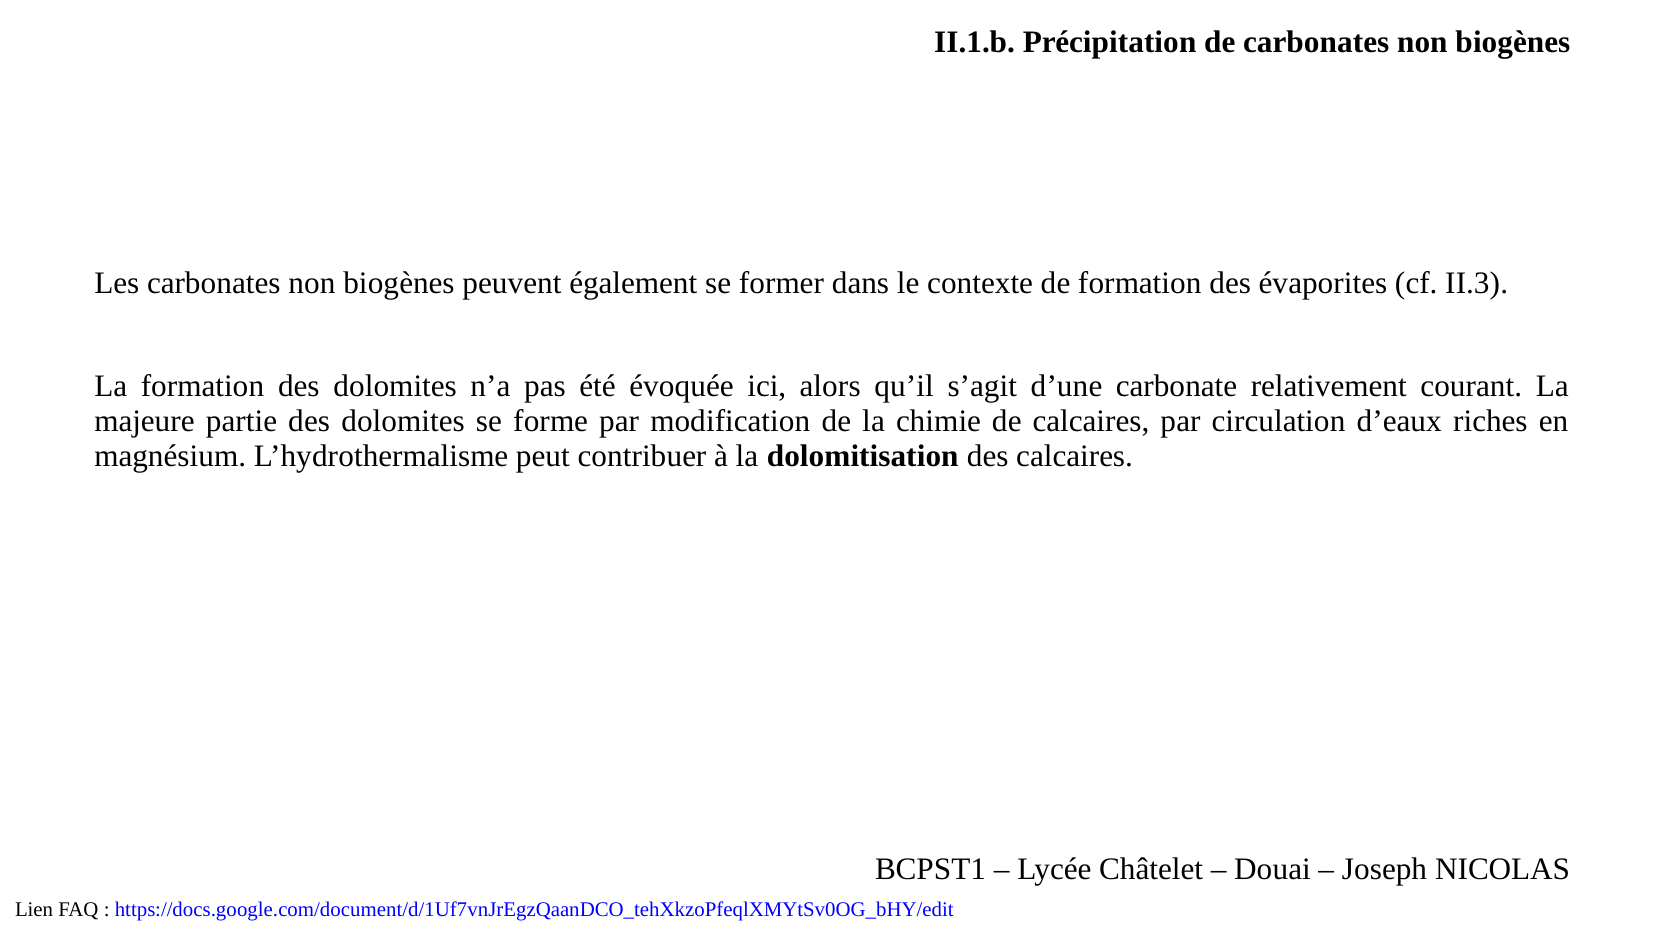

II.1.b. Précipitation de carbonates non biogènes
Les carbonates non biogènes peuvent également se former dans le contexte de formation des évaporites (cf. II.3).
La formation des dolomites n’a pas été évoquée ici, alors qu’il s’agit d’une carbonate relativement courant. La majeure partie des dolomites se forme par modification de la chimie de calcaires, par circulation d’eaux riches en magnésium. L’hydrothermalisme peut contribuer à la dolomitisation des calcaires.
BCPST1 – Lycée Châtelet – Douai – Joseph NICOLAS
Lien FAQ : https://docs.google.com/document/d/1Uf7vnJrEgzQaanDCO_tehXkzoPfeqlXMYtSv0OG_bHY/edit